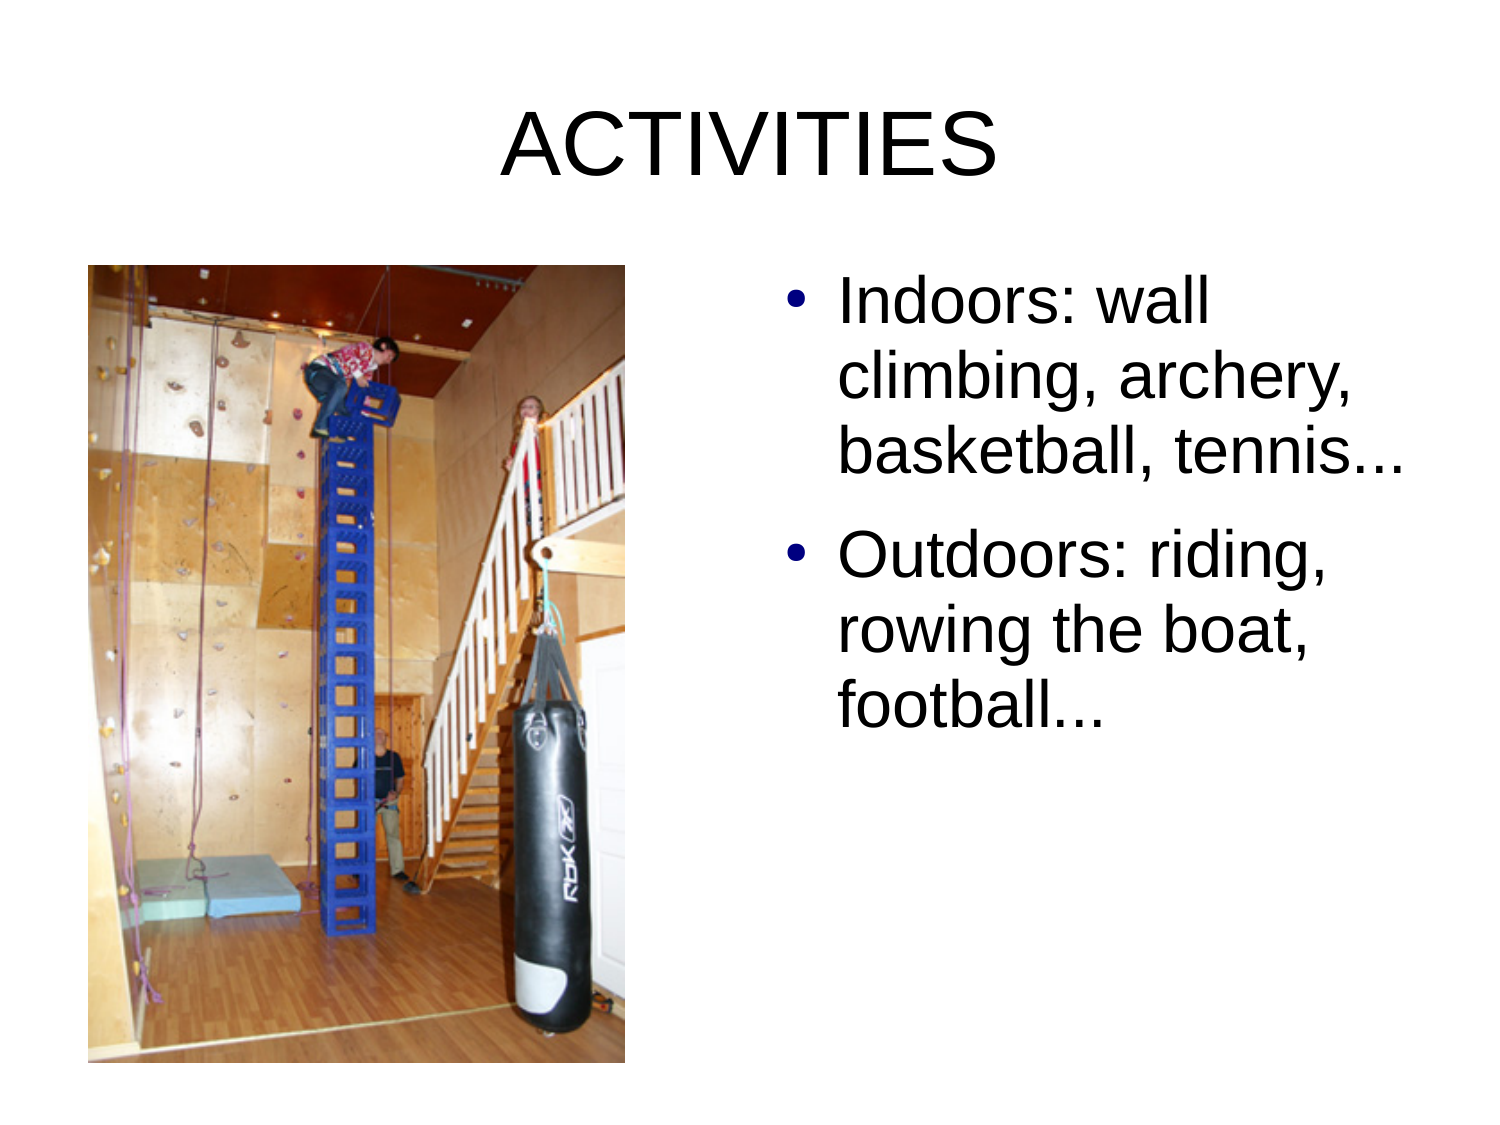

# ACTIVITIES
Indoors: wall climbing, archery, basketball, tennis...
Outdoors: riding, rowing the boat, football...